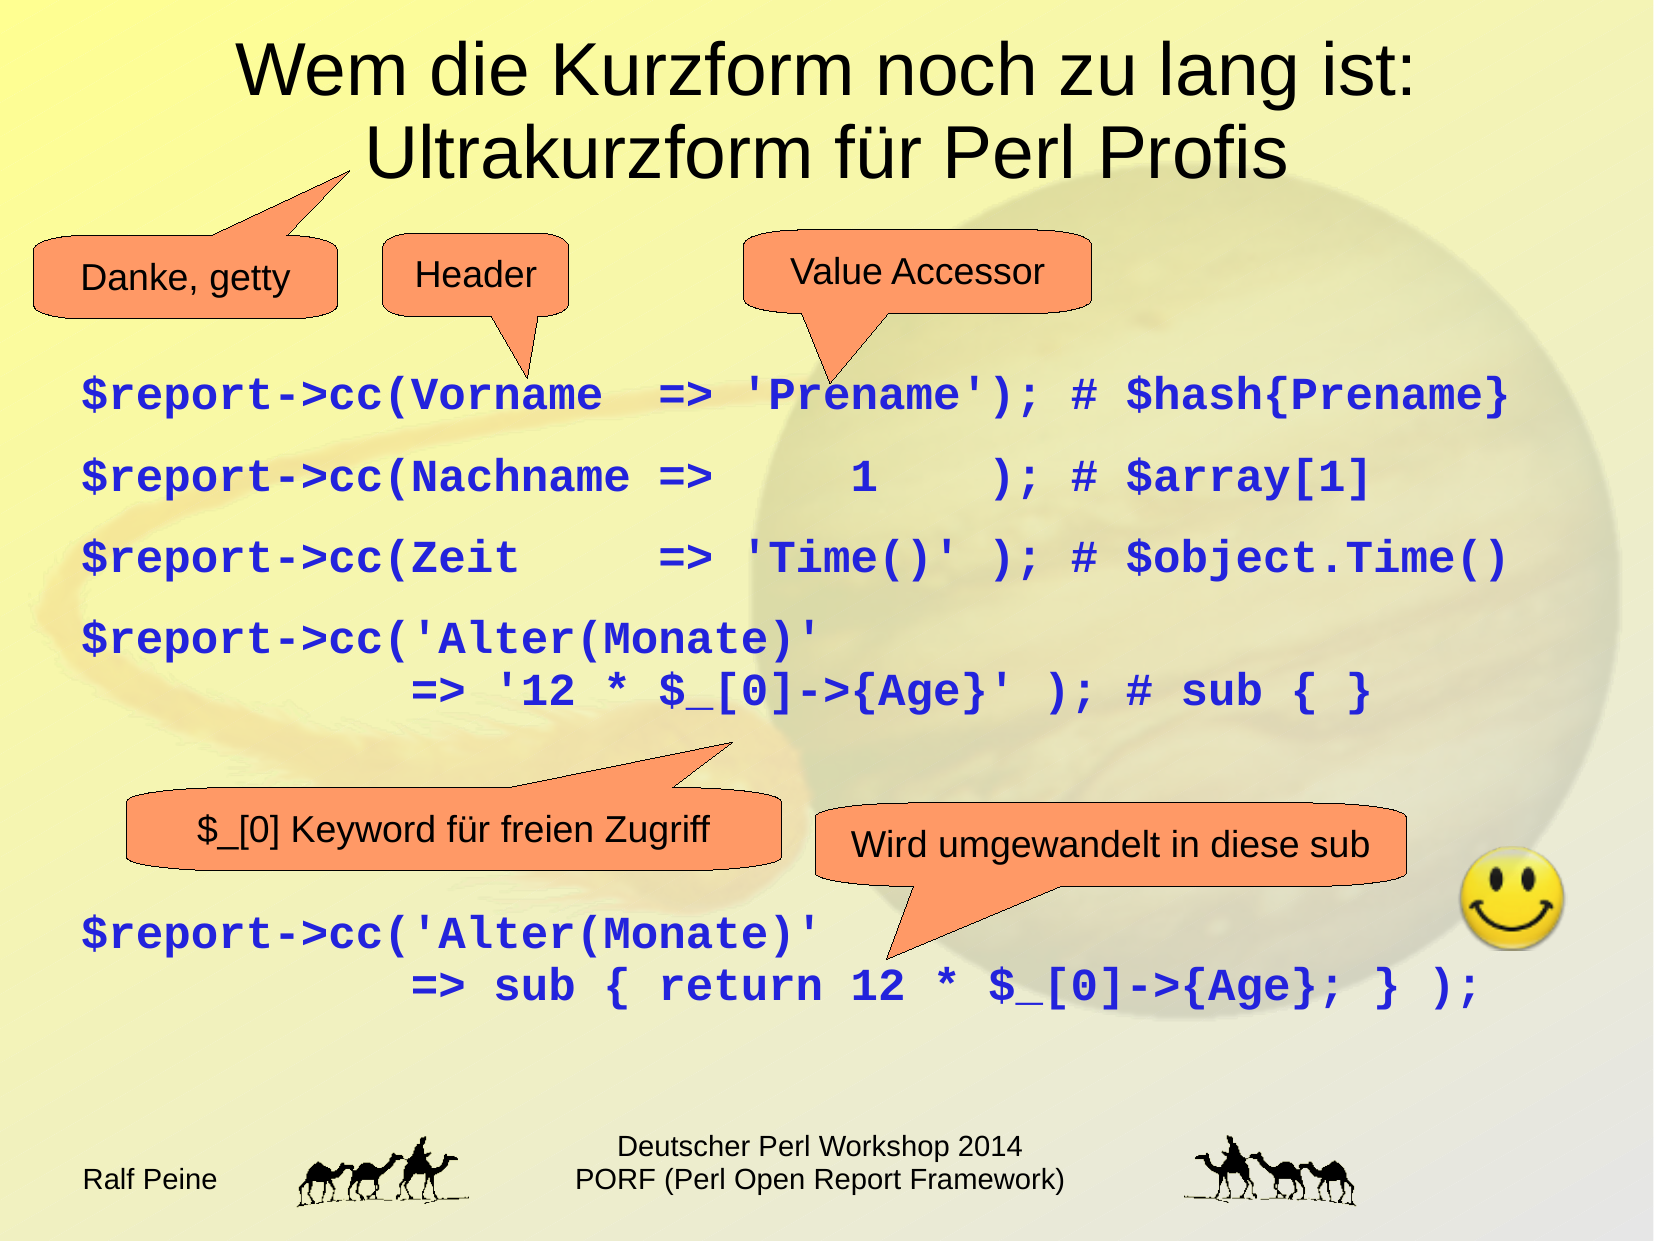

# Wem die Kurzform noch zu lang ist: Ultrakurzform für Perl Profis
Value Accessor
Header
Danke, getty
$report->cc(Vorname => 'Prename'); # $hash{Prename}
$report->cc(Nachname => 1 ); # $array[1]
$report->cc(Zeit => 'Time()' ); # $object.Time()
$report->cc('Alter(Monate)'
 => '12 * $_[0]->{Age}' ); # sub { }
$report->cc('Alter(Monate)'
 => sub { return 12 * $_[0]->{Age}; } );
$_[0] Keyword für freien Zugriff
Wird umgewandelt in diese sub